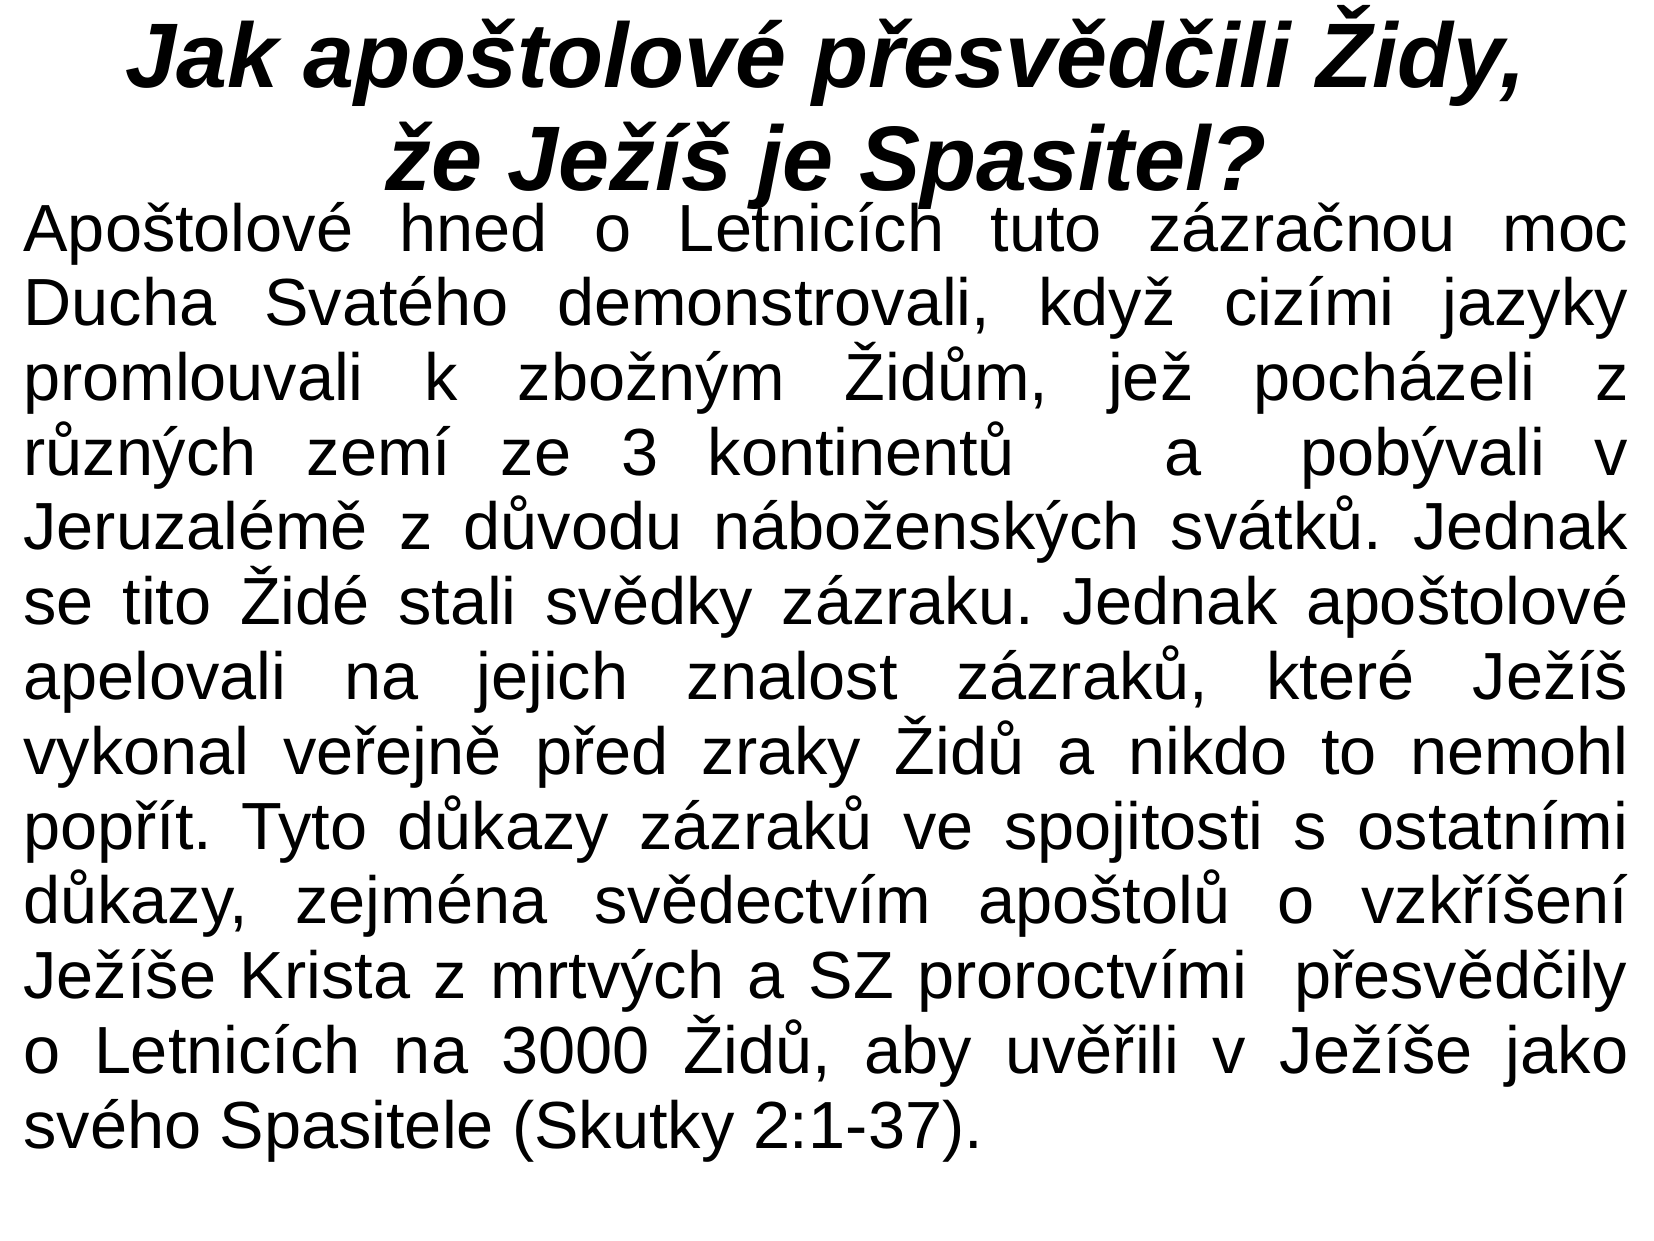

Apoštolové hned o Letnicích tuto zázračnou moc Ducha Svatého demonstrovali, když cizími jazyky promlouvali k zbožným Židům, jež pocházeli z různých zemí ze 3 kontinentů a pobývali v Jeruzalémě z důvodu náboženských svátků. Jednak se tito Židé stali svědky zázraku. Jednak apoštolové apelovali na jejich znalost zázraků, které Ježíš vykonal veřejně před zraky Židů a nikdo to nemohl popřít. Tyto důkazy zázraků ve spojitosti s ostatními důkazy, zejména svědectvím apoštolů o vzkříšení Ježíše Krista z mrtvých a SZ proroctvími přesvědčily o Letnicích na 3000 Židů, aby uvěřili v Ježíše jako svého Spasitele (Skutky 2:1-37).
# Jak apoštolové přesvědčili Židy, že Ježíš je Spasitel?